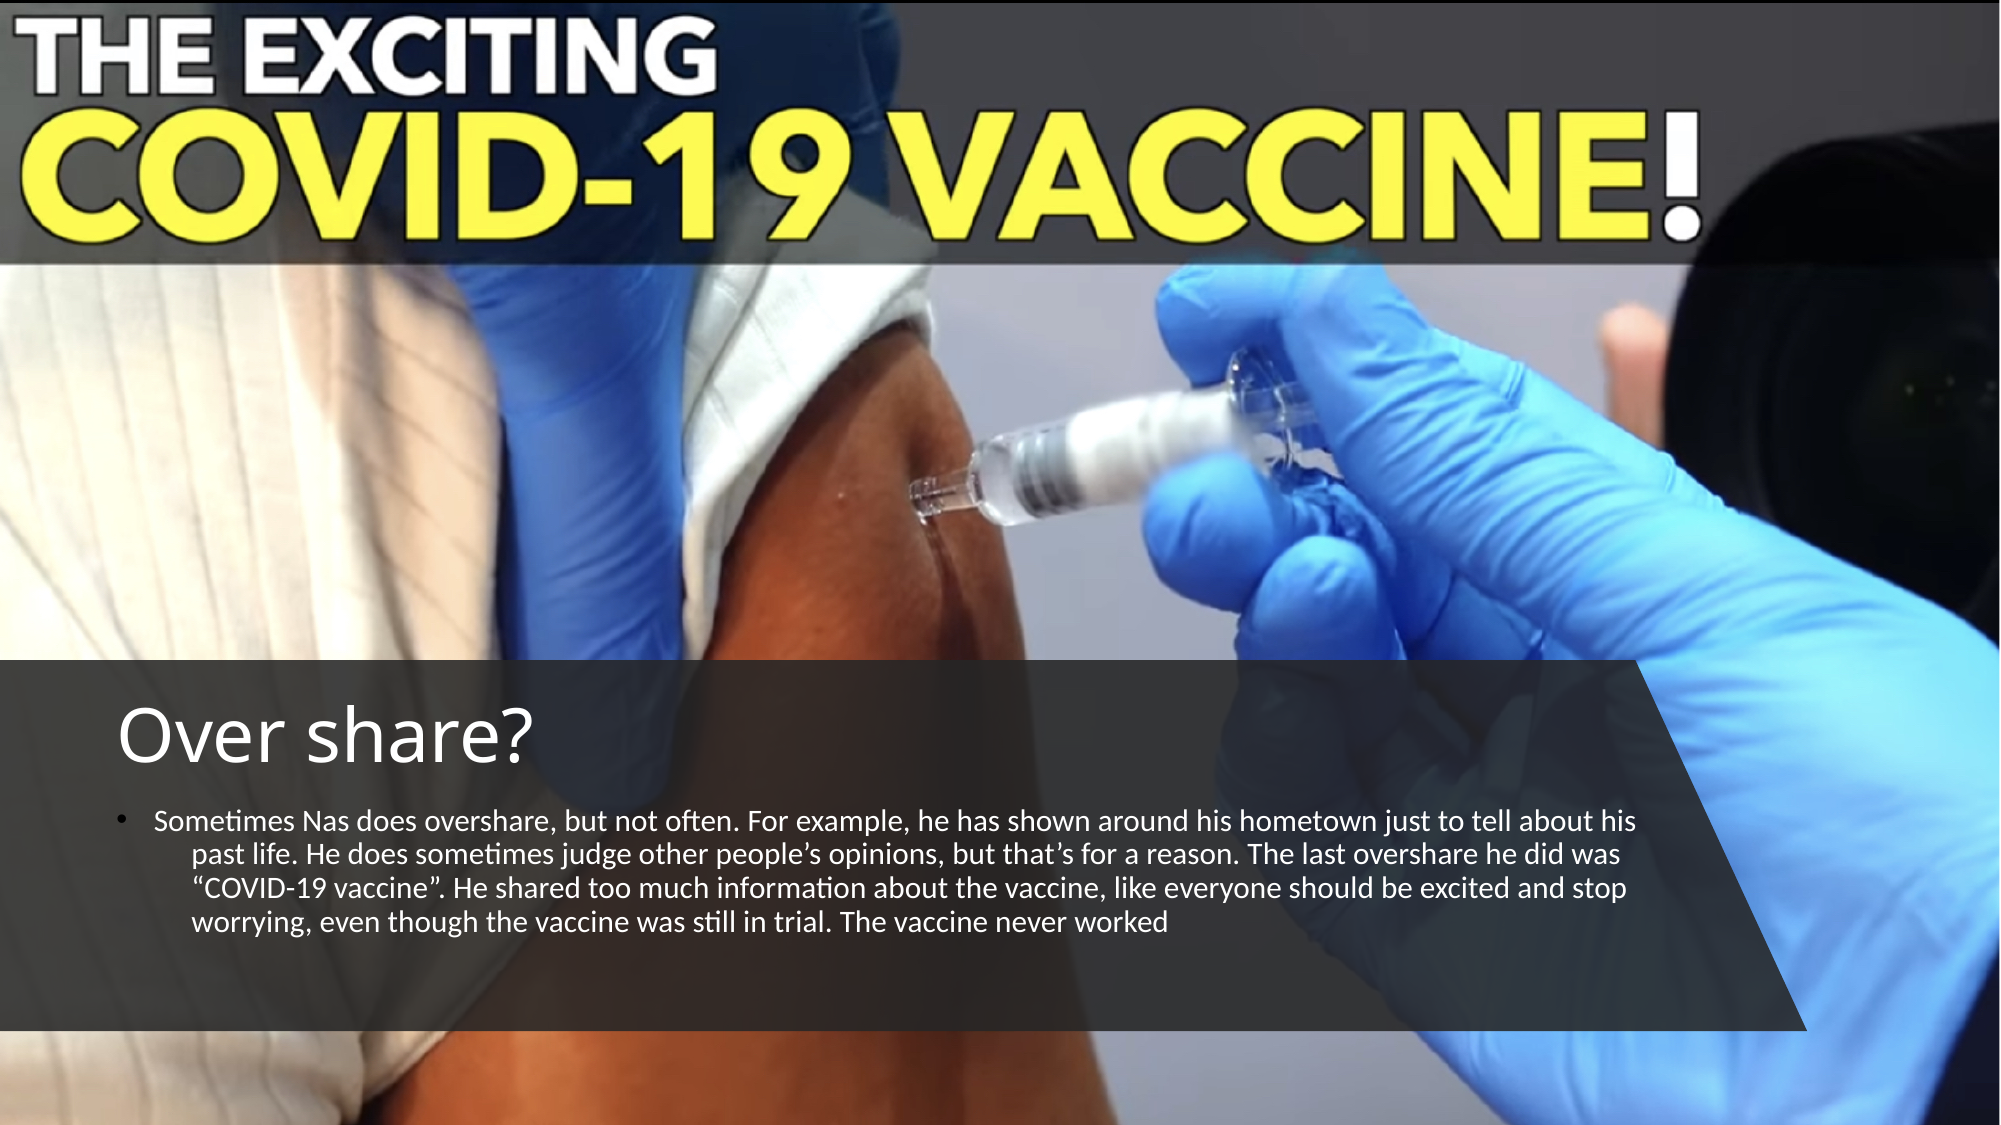

# Over share?
Sometimes Nas does overshare, but not often. For example, he has shown around his hometown just to tell about his past life. He does sometimes judge other people’s opinions, but that’s for a reason. The last overshare he did was “COVID-19 vaccine”. He shared too much information about the vaccine, like everyone should be excited and stop worrying, even though the vaccine was still in trial. The vaccine never worked